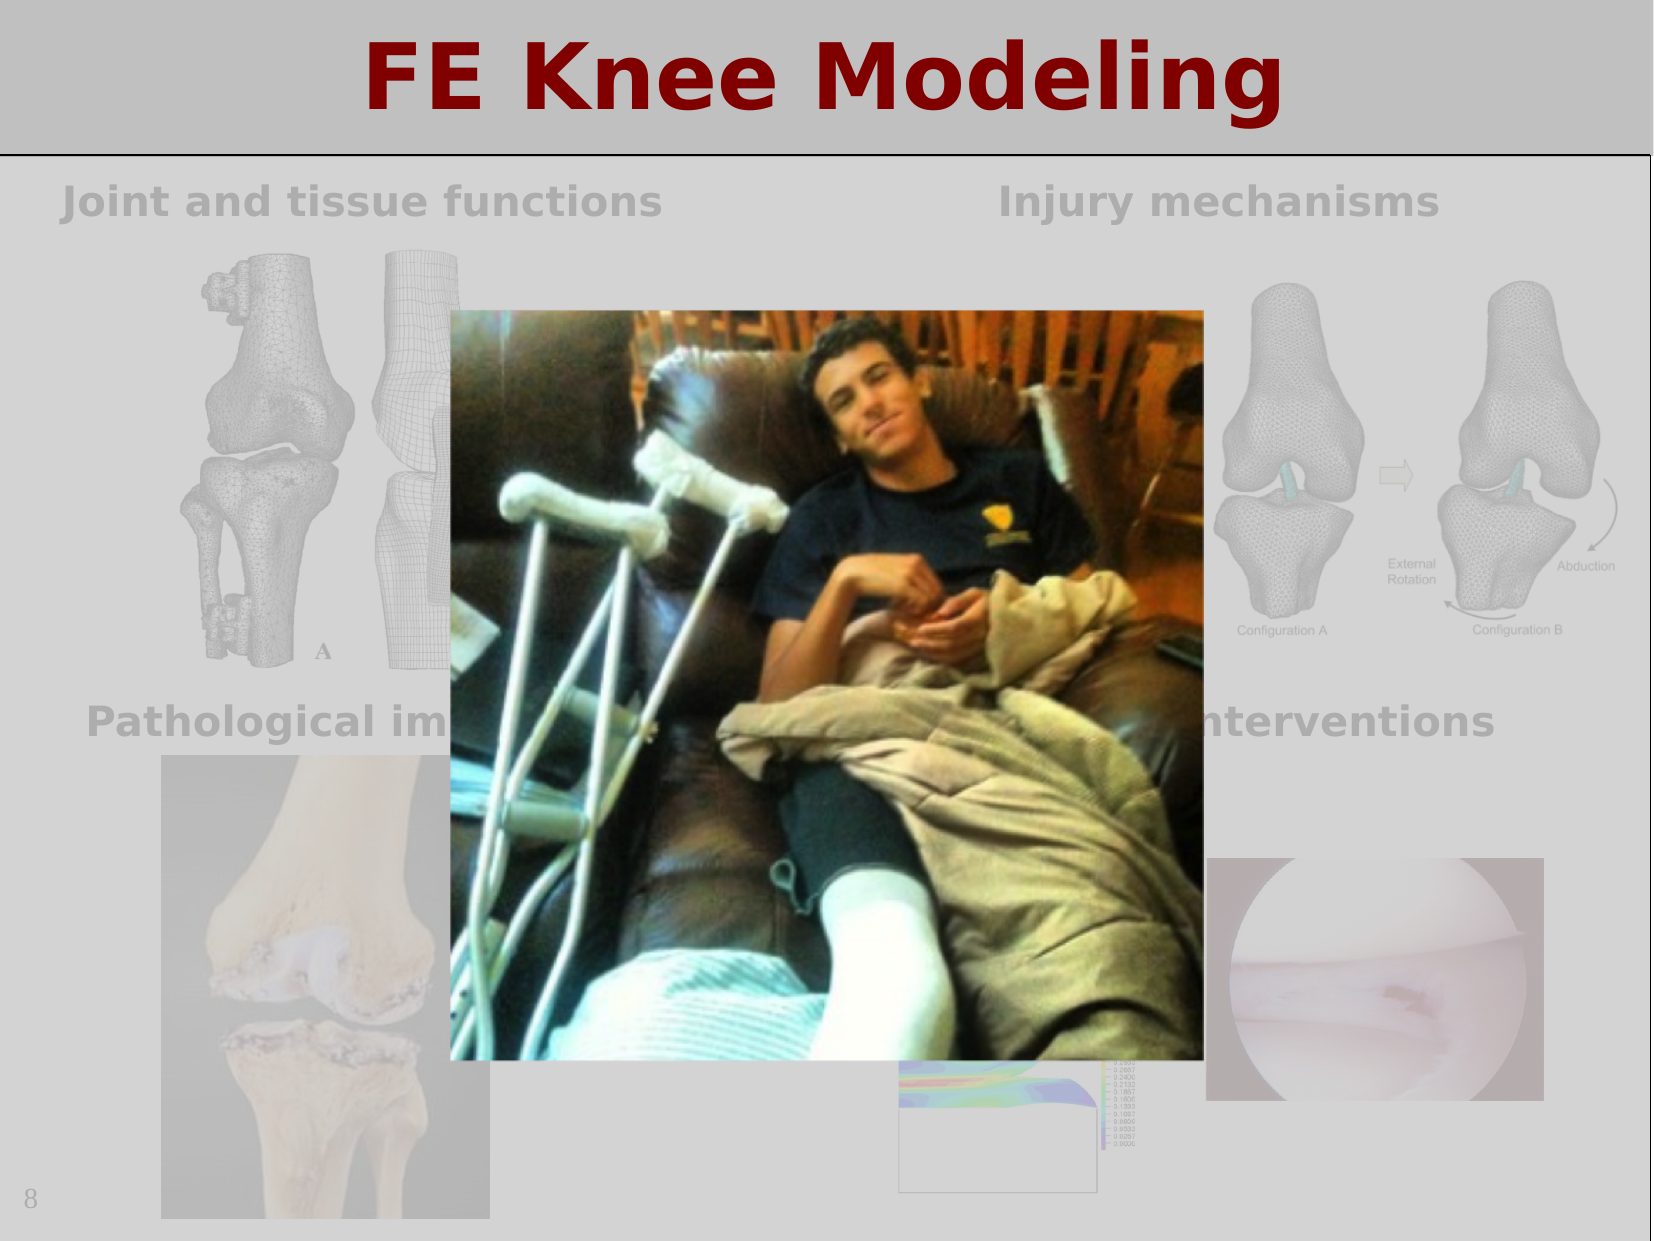

FE Knee Modeling
Joint and tissue functions
Injury mechanisms
Pathological impacts
Surgical interventions